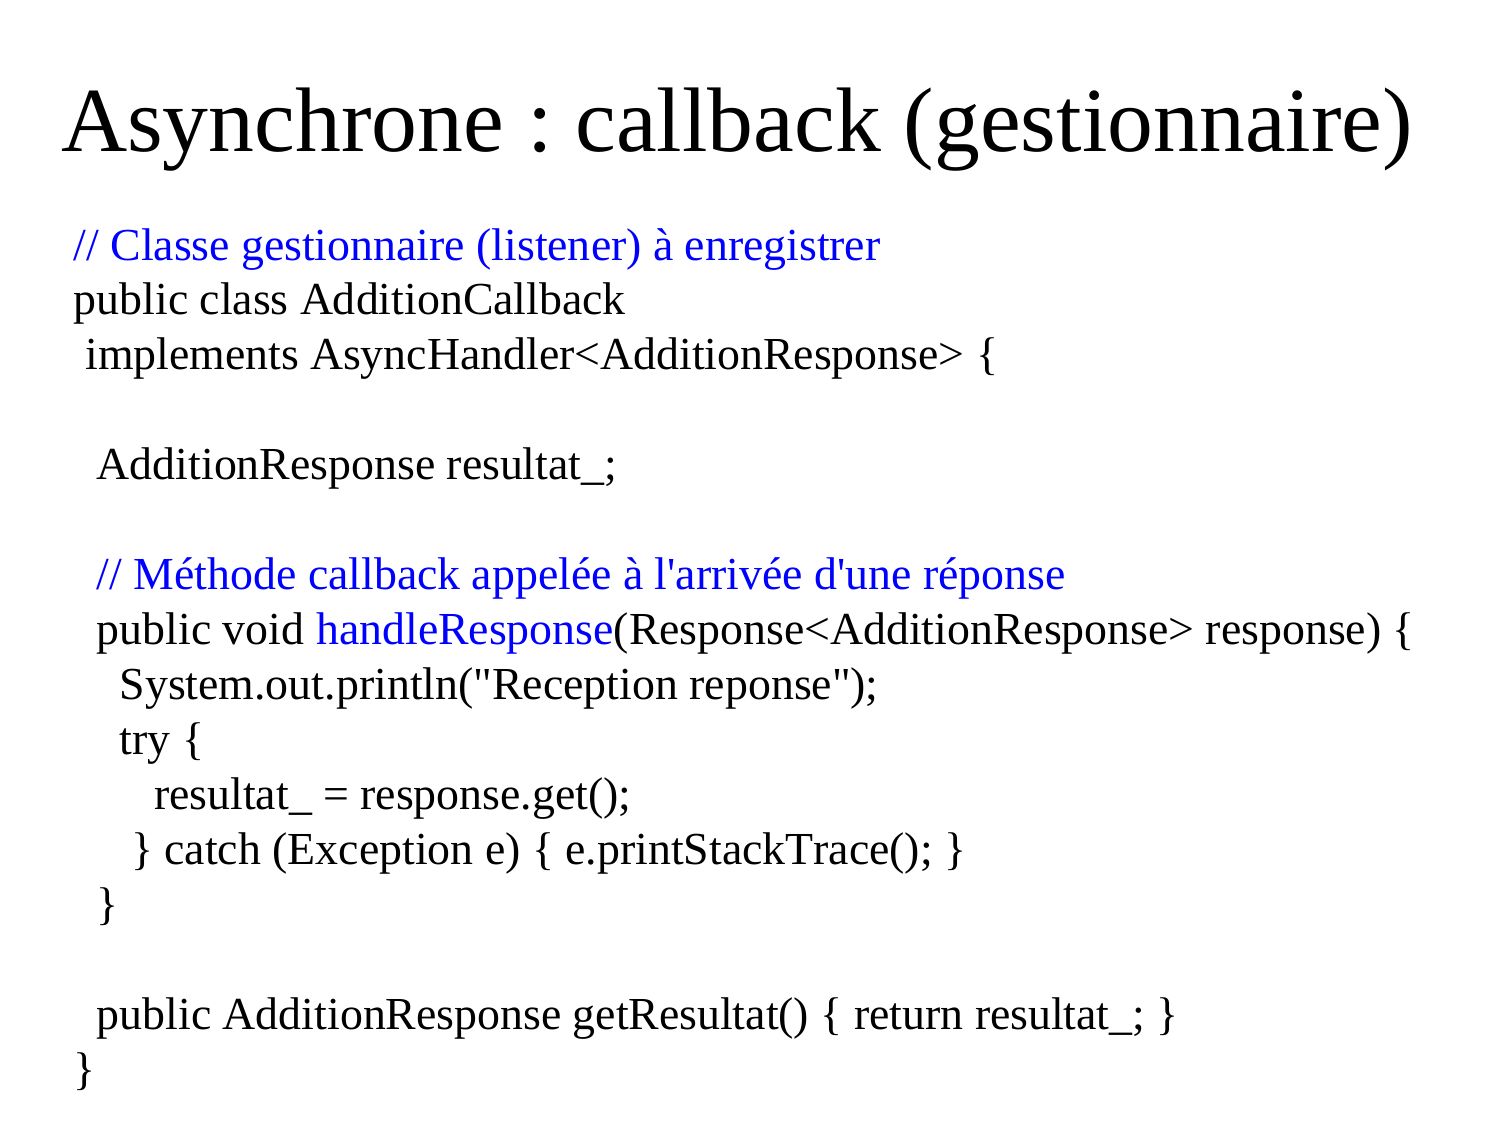

# Asynchrone : callback (gestionnaire)
// Classe gestionnaire (listener) à enregistrer
public class AdditionCallback
 implements AsyncHandler<AdditionResponse> {
 AdditionResponse resultat_;
 // Méthode callback appelée à l'arrivée d'une réponse
 public void handleResponse(Response<AdditionResponse> response) {
 System.out.println("Reception reponse");
 try {
 resultat_ = response.get();
 } catch (Exception e) { e.printStackTrace(); }
 }
 public AdditionResponse getResultat() { return resultat_; }
}